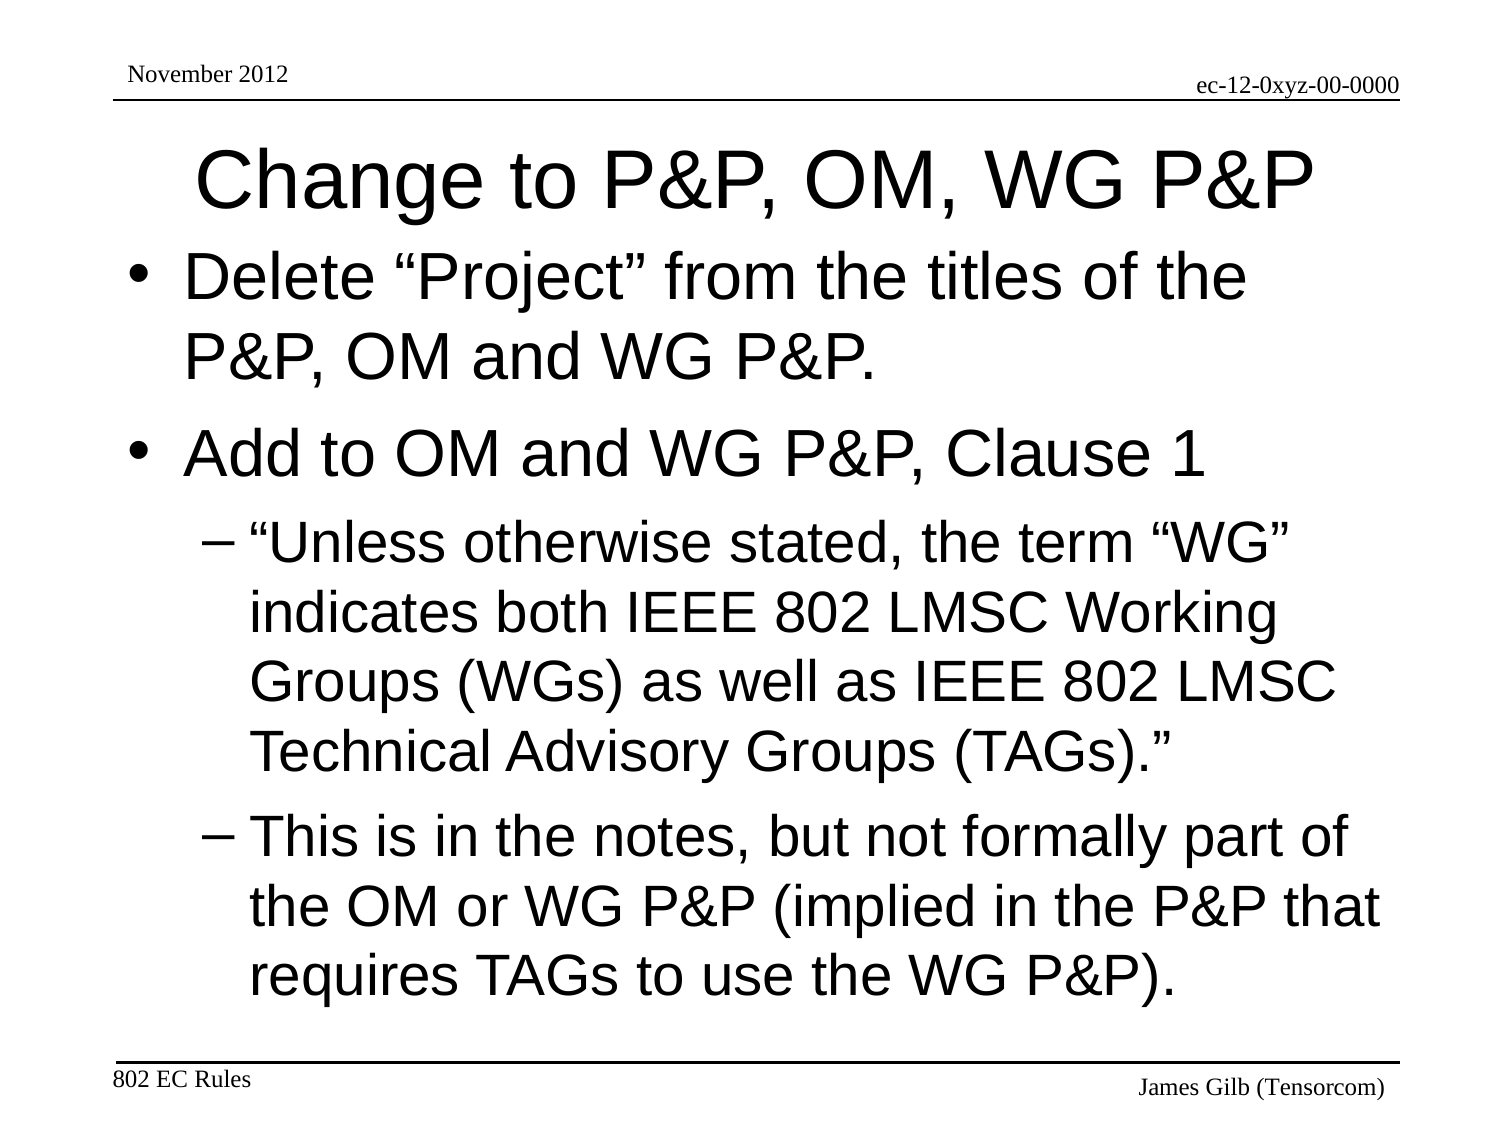

# Change to P&P, OM, WG P&P
Delete “Project” from the titles of the P&P, OM and WG P&P.
Add to OM and WG P&P, Clause 1
“Unless otherwise stated, the term “WG” indicates both IEEE 802 LMSC Working Groups (WGs) as well as IEEE 802 LMSC Technical Advisory Groups (TAGs).”
This is in the notes, but not formally part of the OM or WG P&P (implied in the P&P that requires TAGs to use the WG P&P).